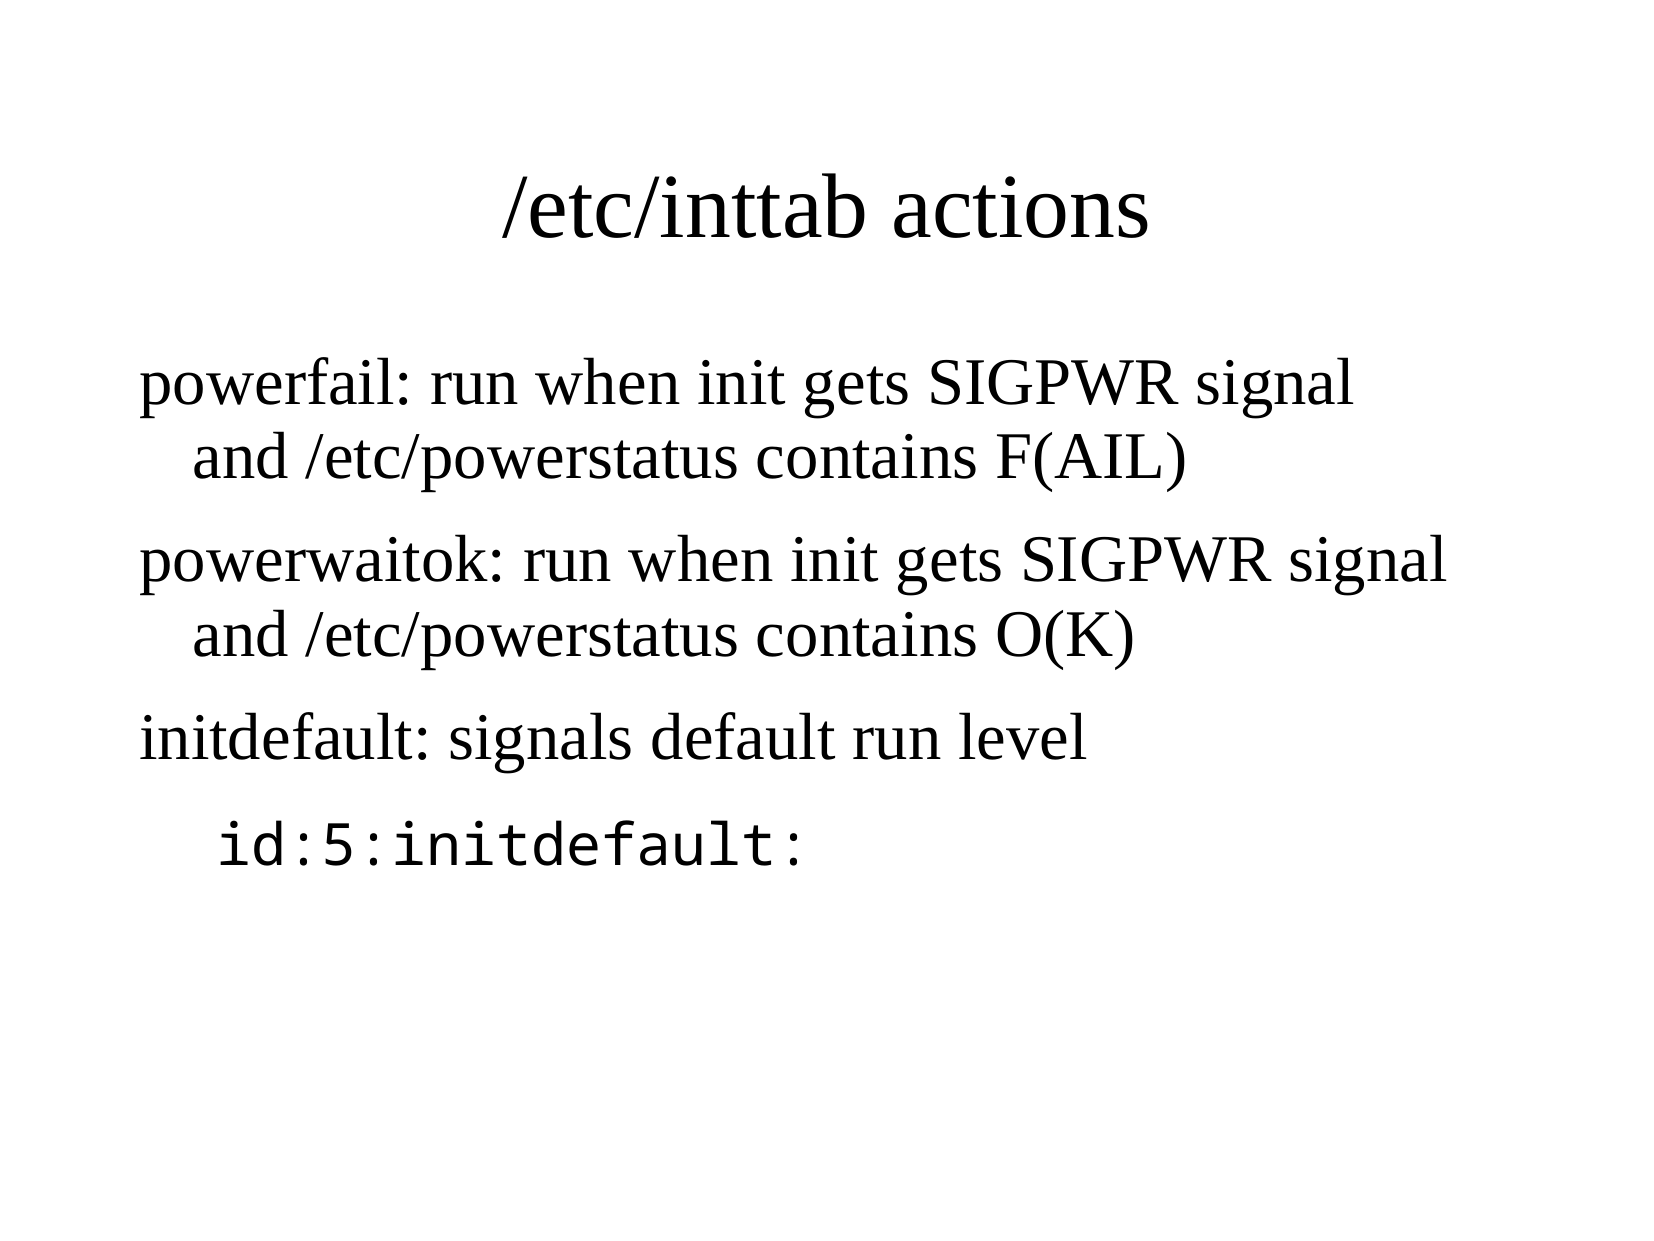

# /etc/inttab actions
powerfail: run when init gets SIGPWR signal and /etc/powerstatus contains F(AIL)
powerwaitok: run when init gets SIGPWR signal and /etc/powerstatus contains O(K)
initdefault: signals default run level
id:5:initdefault: